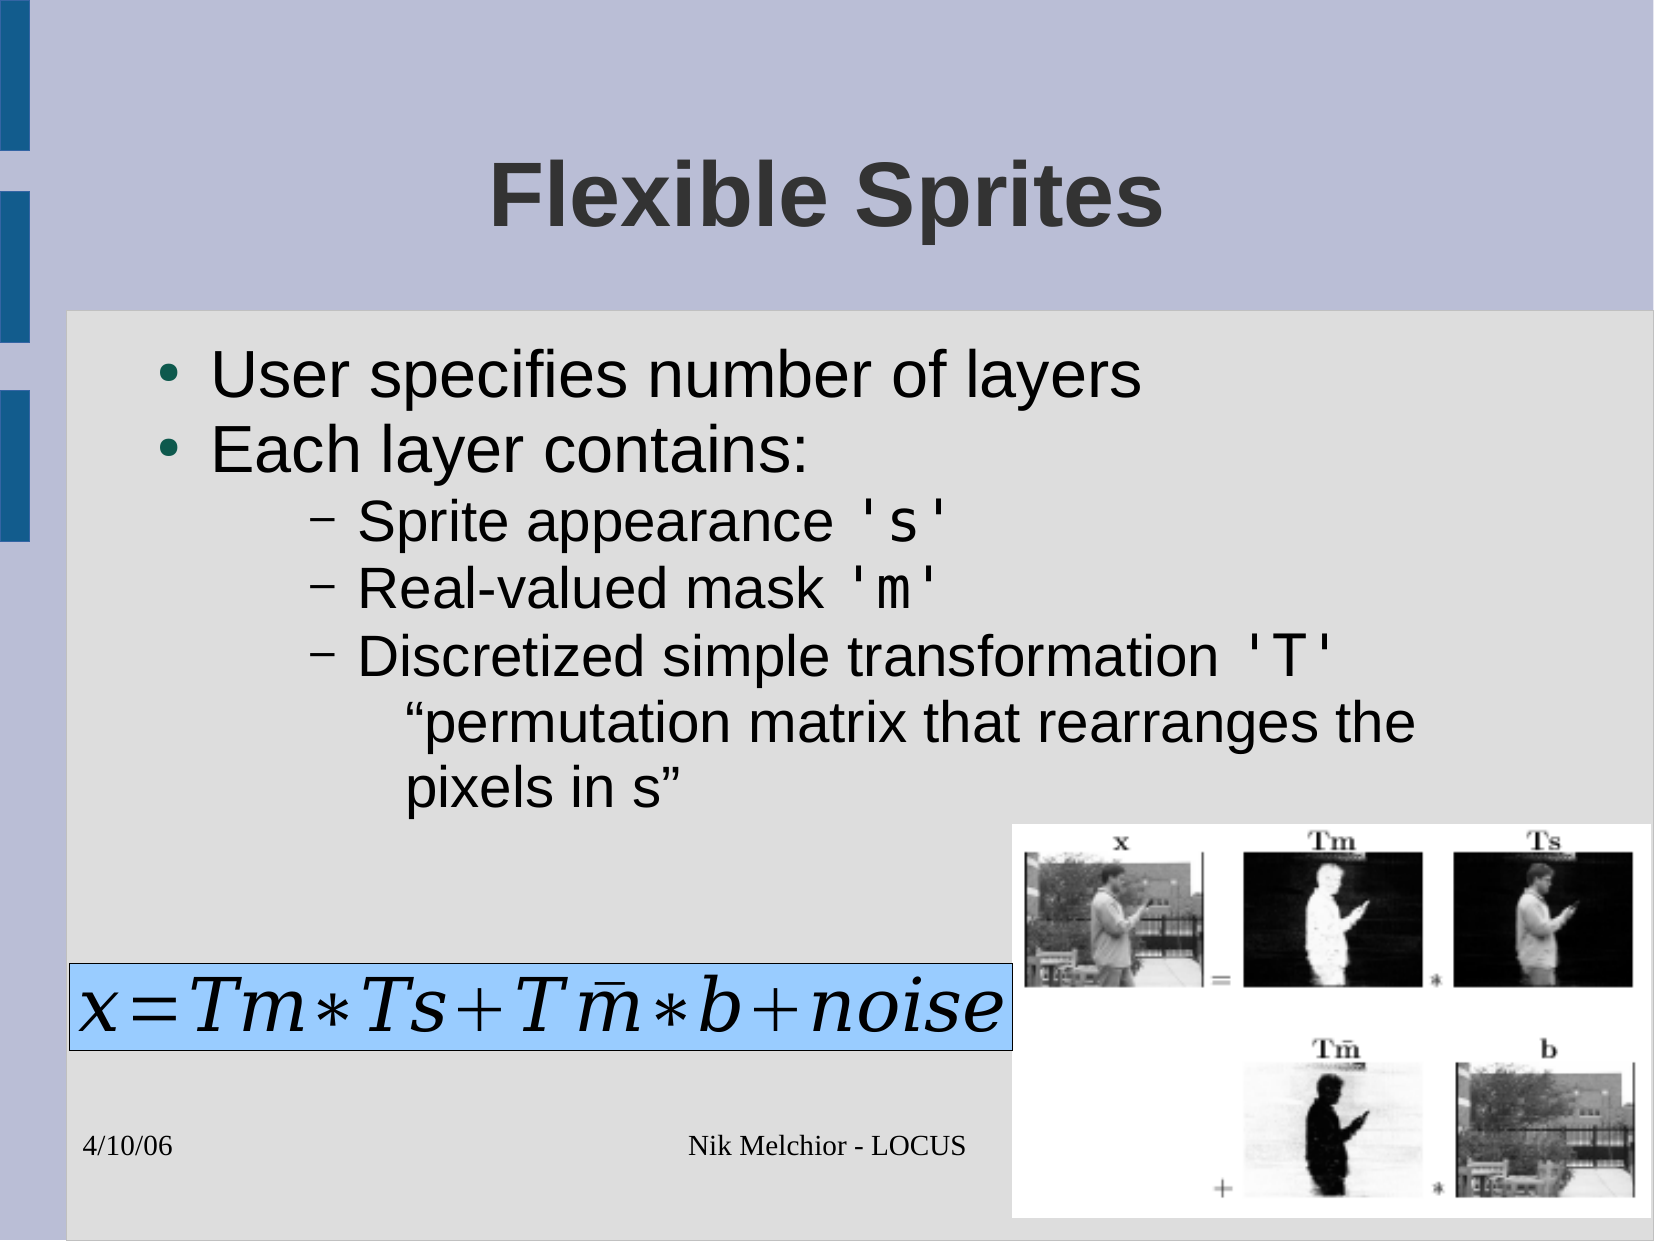

# Flexible Sprites
User specifies number of layers
Each layer contains:
Sprite appearance 's'
Real-valued mask 'm'
Discretized simple transformation 'T' “permutation matrix that rearranges the pixels in s”
4/10/06
Nik Melchior - LOCUS
7